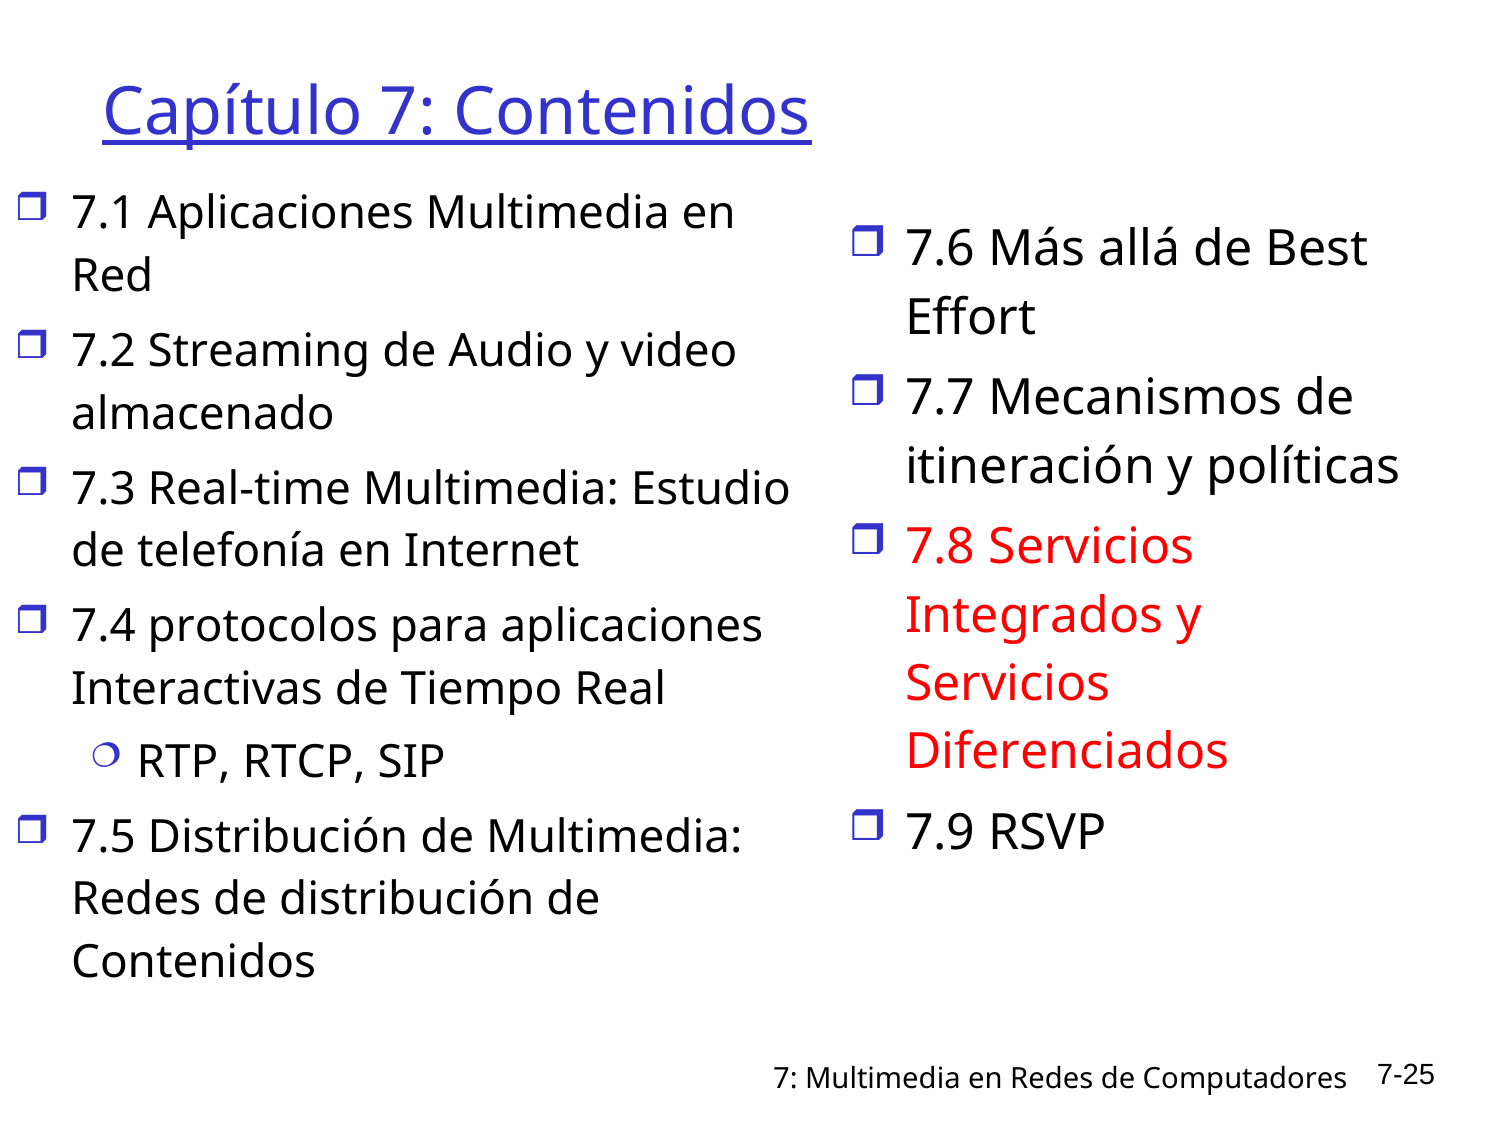

# Capítulo 7: Contenidos
7.1 Aplicaciones Multimedia en Red
7.2 Streaming de Audio y video almacenado
7.3 Real-time Multimedia: Estudio de telefonía en Internet
7.4 protocolos para aplicaciones Interactivas de Tiempo Real
RTP, RTCP, SIP
7.5 Distribución de Multimedia: Redes de distribución de Contenidos
7.6 Más allá de Best Effort
7.7 Mecanismos de itineración y políticas
7.8 Servicios Integrados y Servicios Diferenciados
7.9 RSVP
25